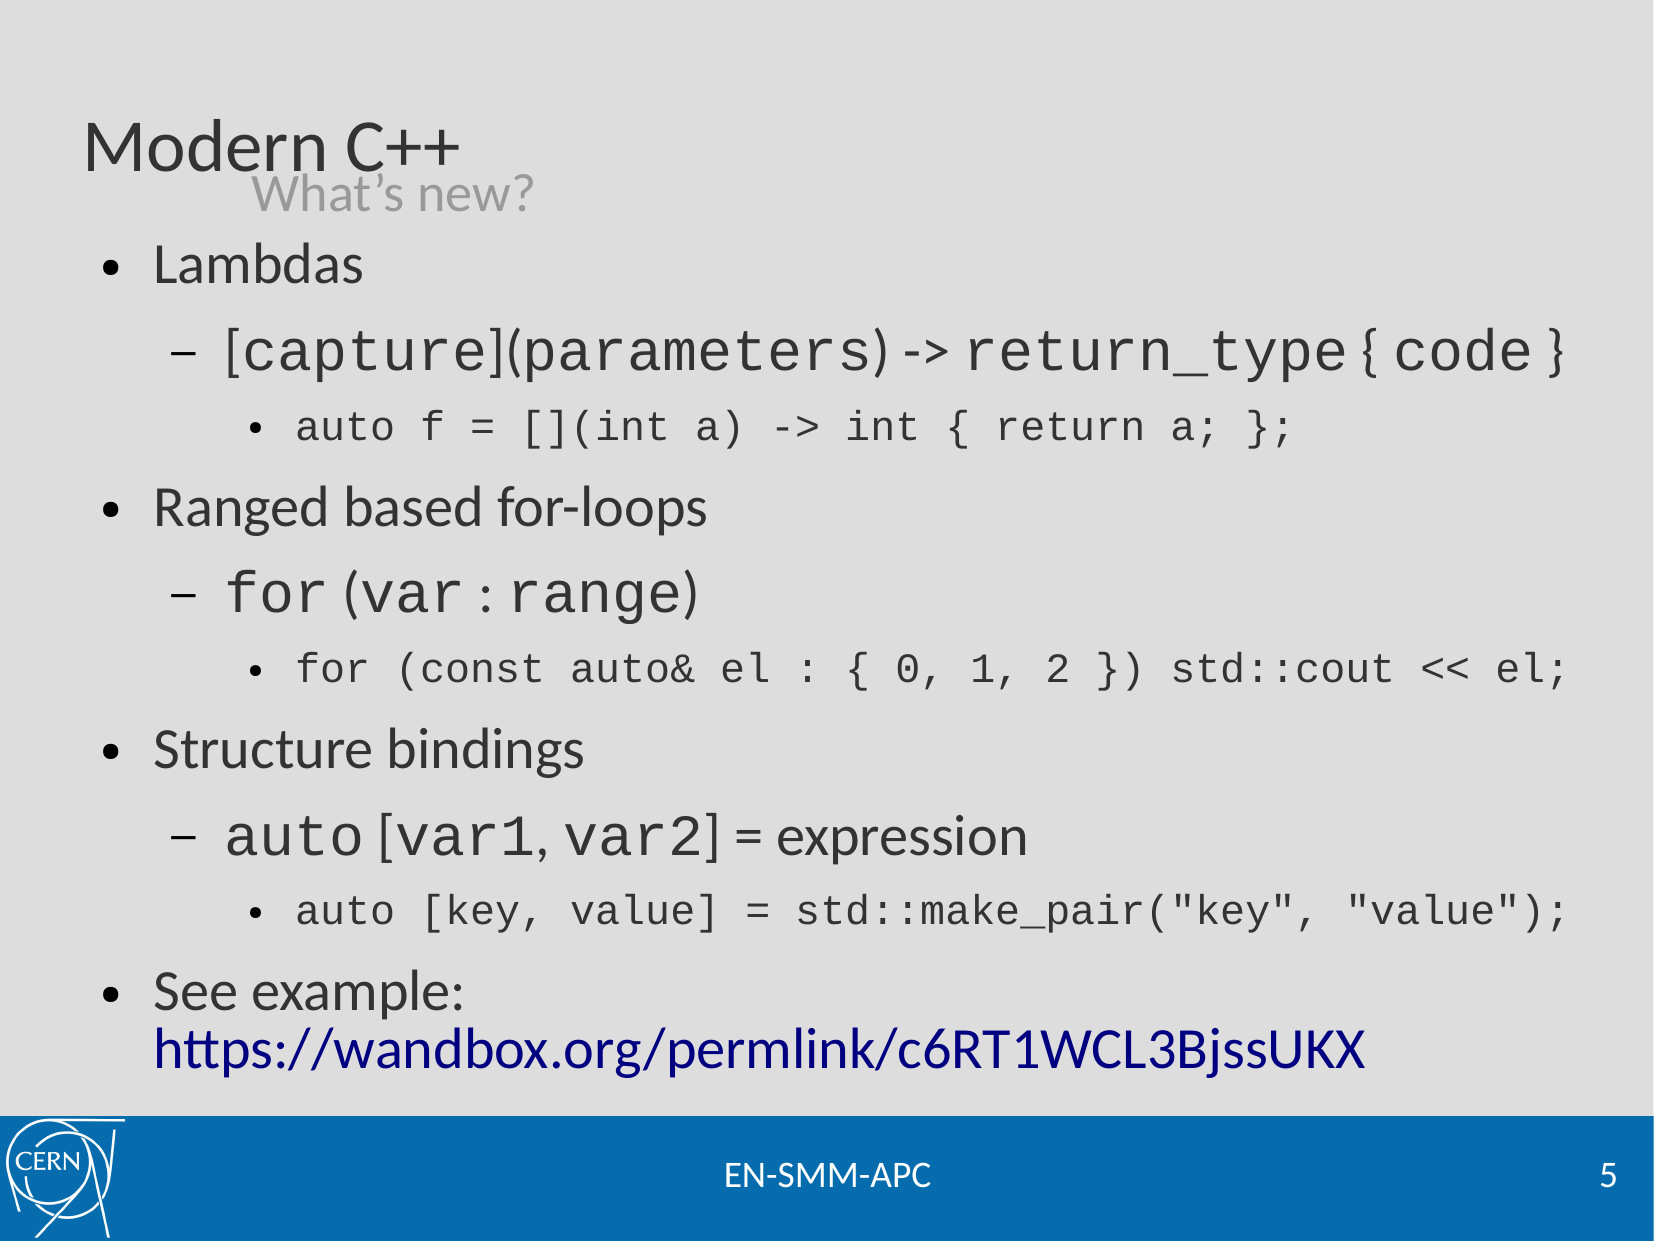

# Modern C++
What’s new?
Lambdas
[capture](parameters) -> return_type { code }
auto f = [](int a) -> int { return a; };
Ranged based for-loops
for (var : range)
for (const auto& el : { 0, 1, 2 }) std::cout << el;
Structure bindings
auto [var1, var2] = expression
auto [key, value] = std::make_pair("key", "value");
See example: https://wandbox.org/permlink/c6RT1WCL3BjssUKX
5